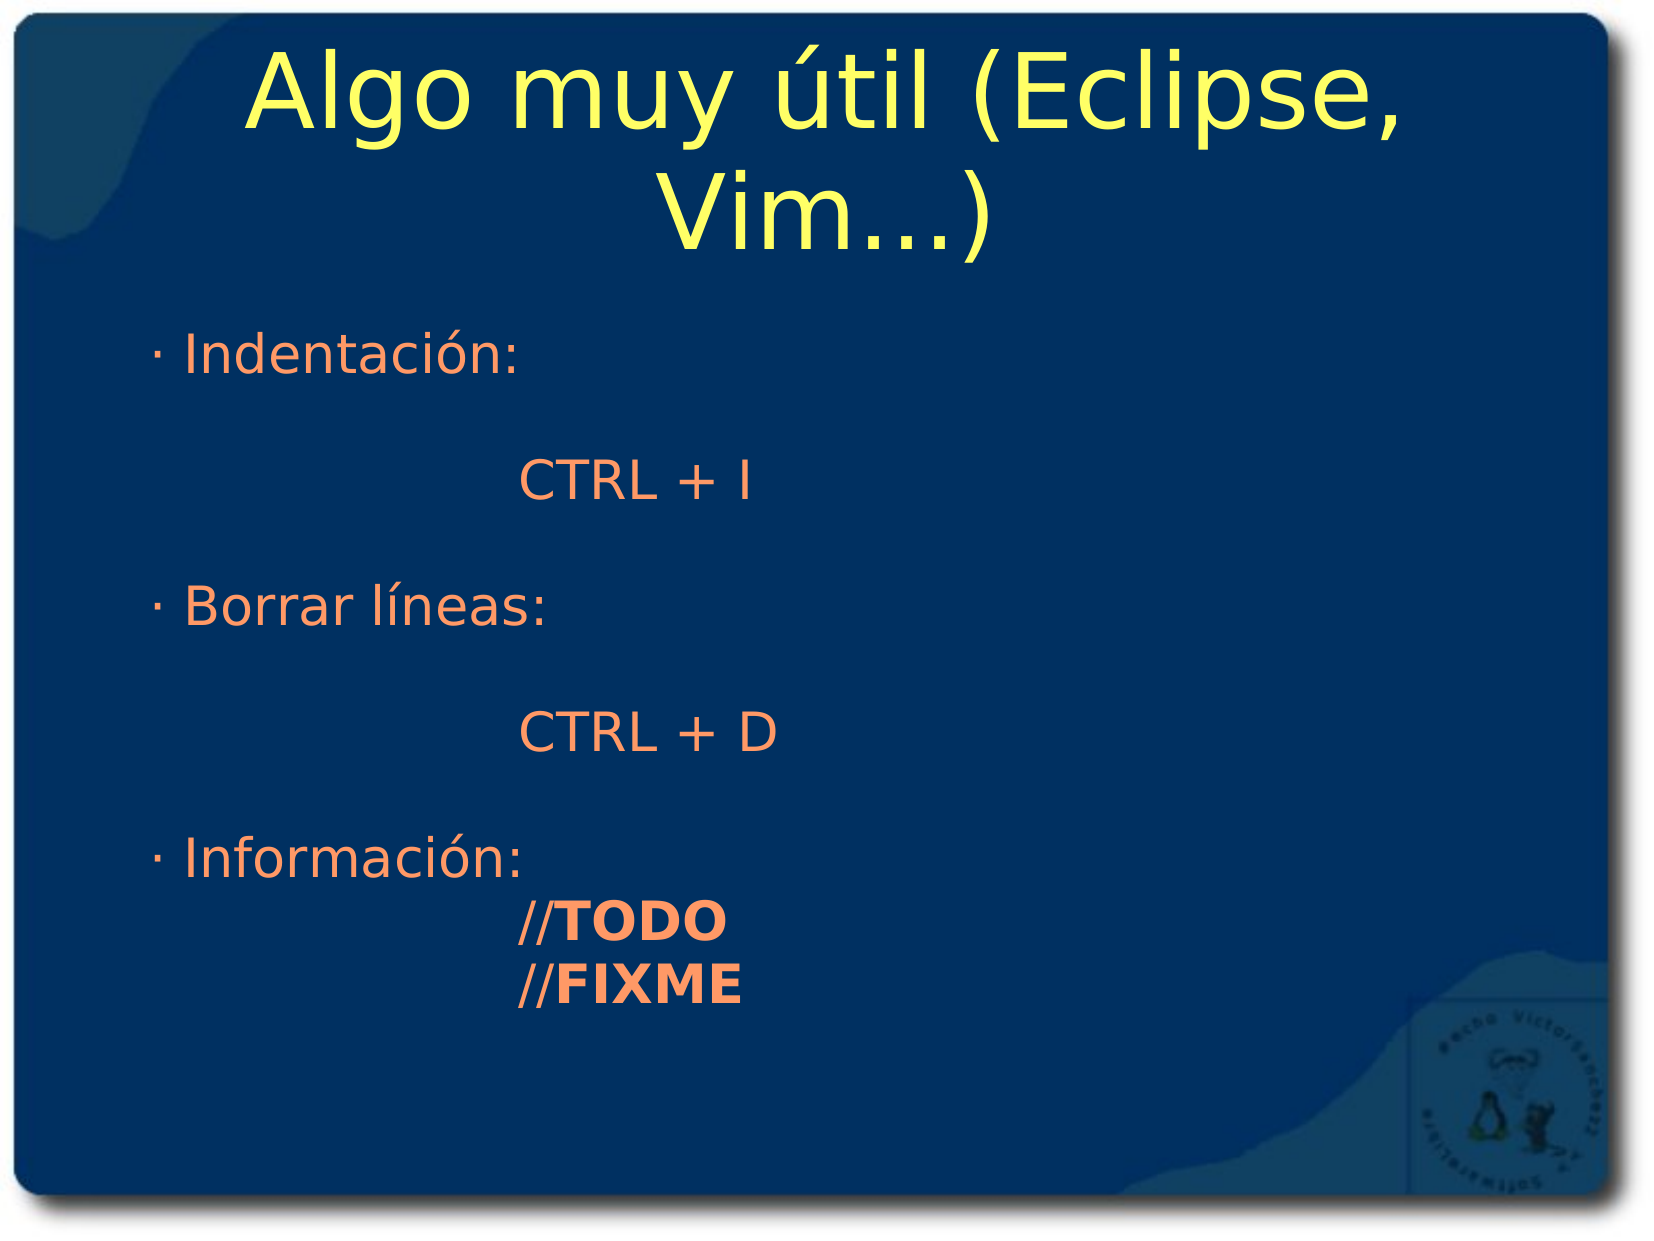

Algo muy útil (Eclipse, Vim...)
#
· Indentación:
					CTRL + I
· Borrar líneas:
					CTRL + D
· Información:
					//TODO
					//FIXME